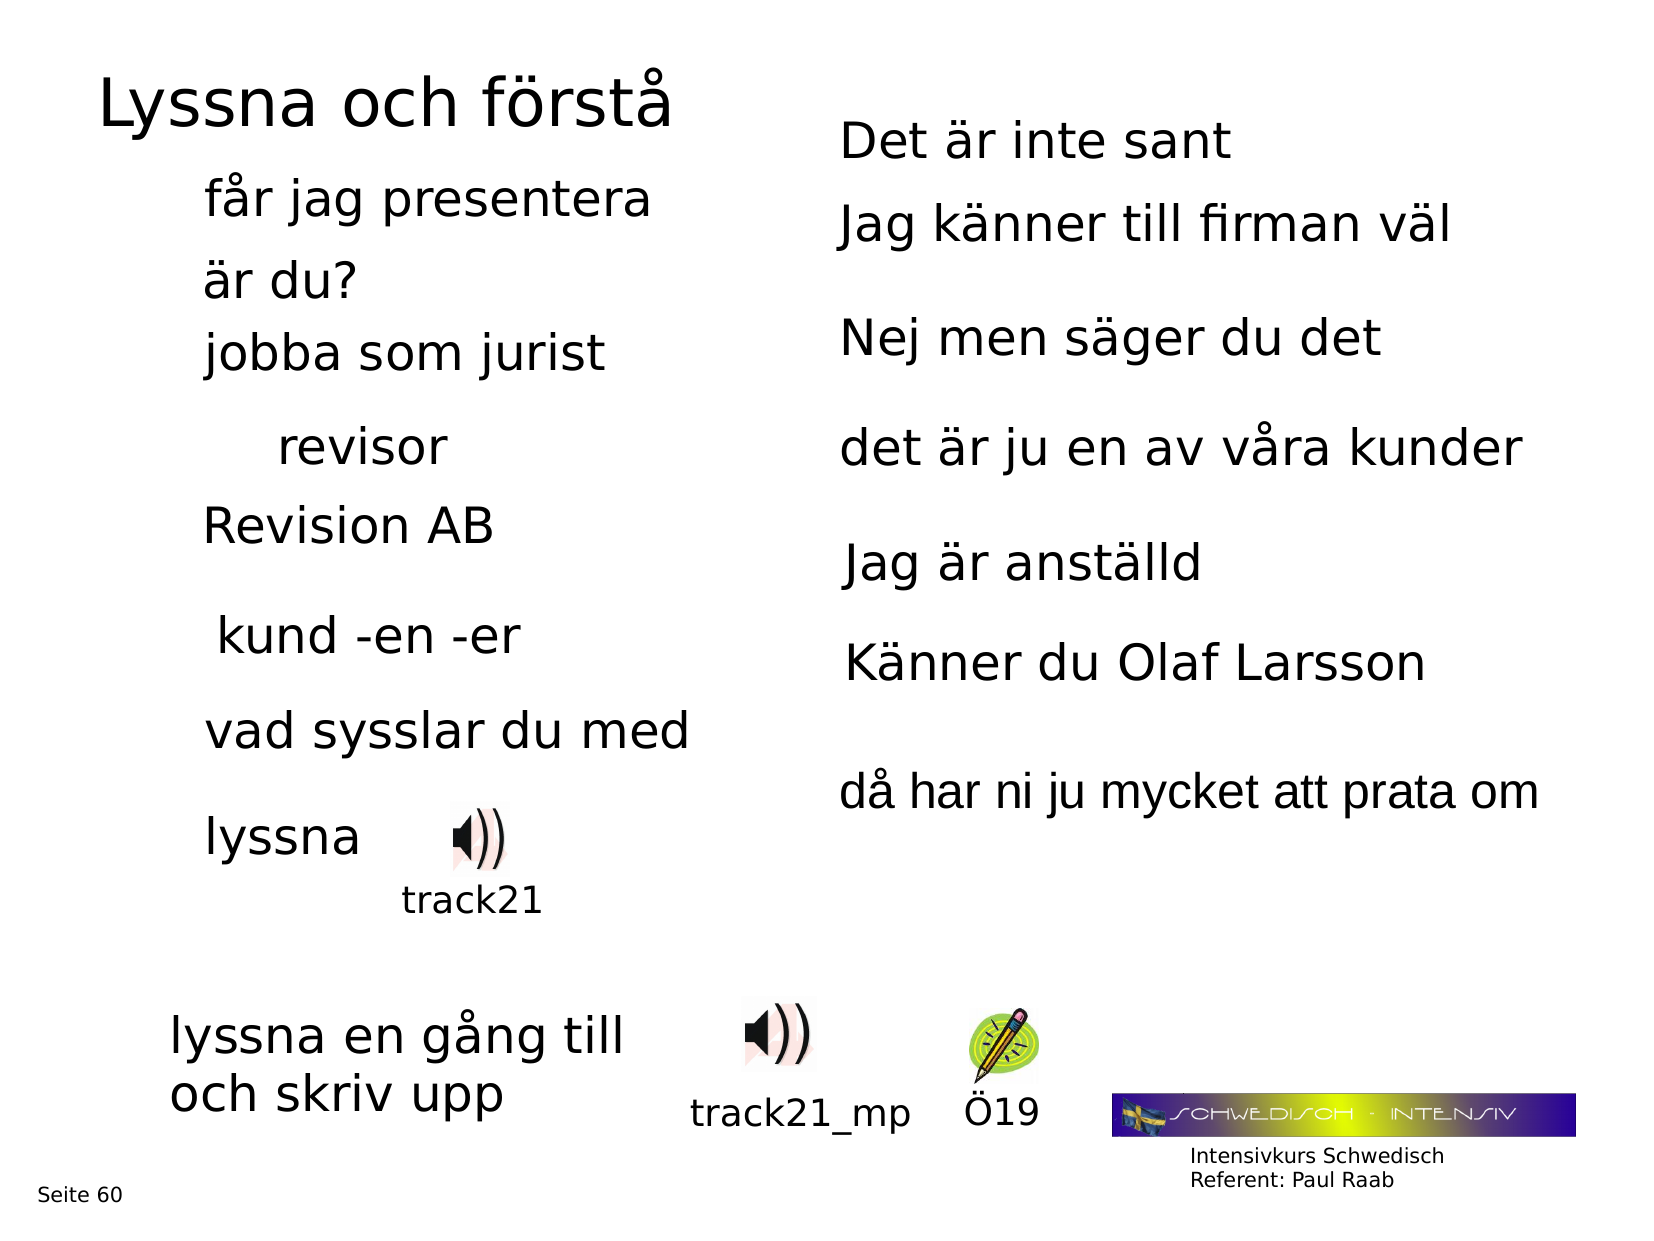

Lyssna och förstå
Det är inte sant
får jag presentera
Jag känner till firman väl
är du?
Nej men säger du det
jobba som jurist
revisor
det är ju en av våra kunder
Revision AB
Jag är anställd
kund -en -er
Känner du Olaf Larsson
vad sysslar du med
då har ni ju mycket att prata om
lyssna
track21
lyssna en gång till
och skriv upp
Ö19
track21_mp